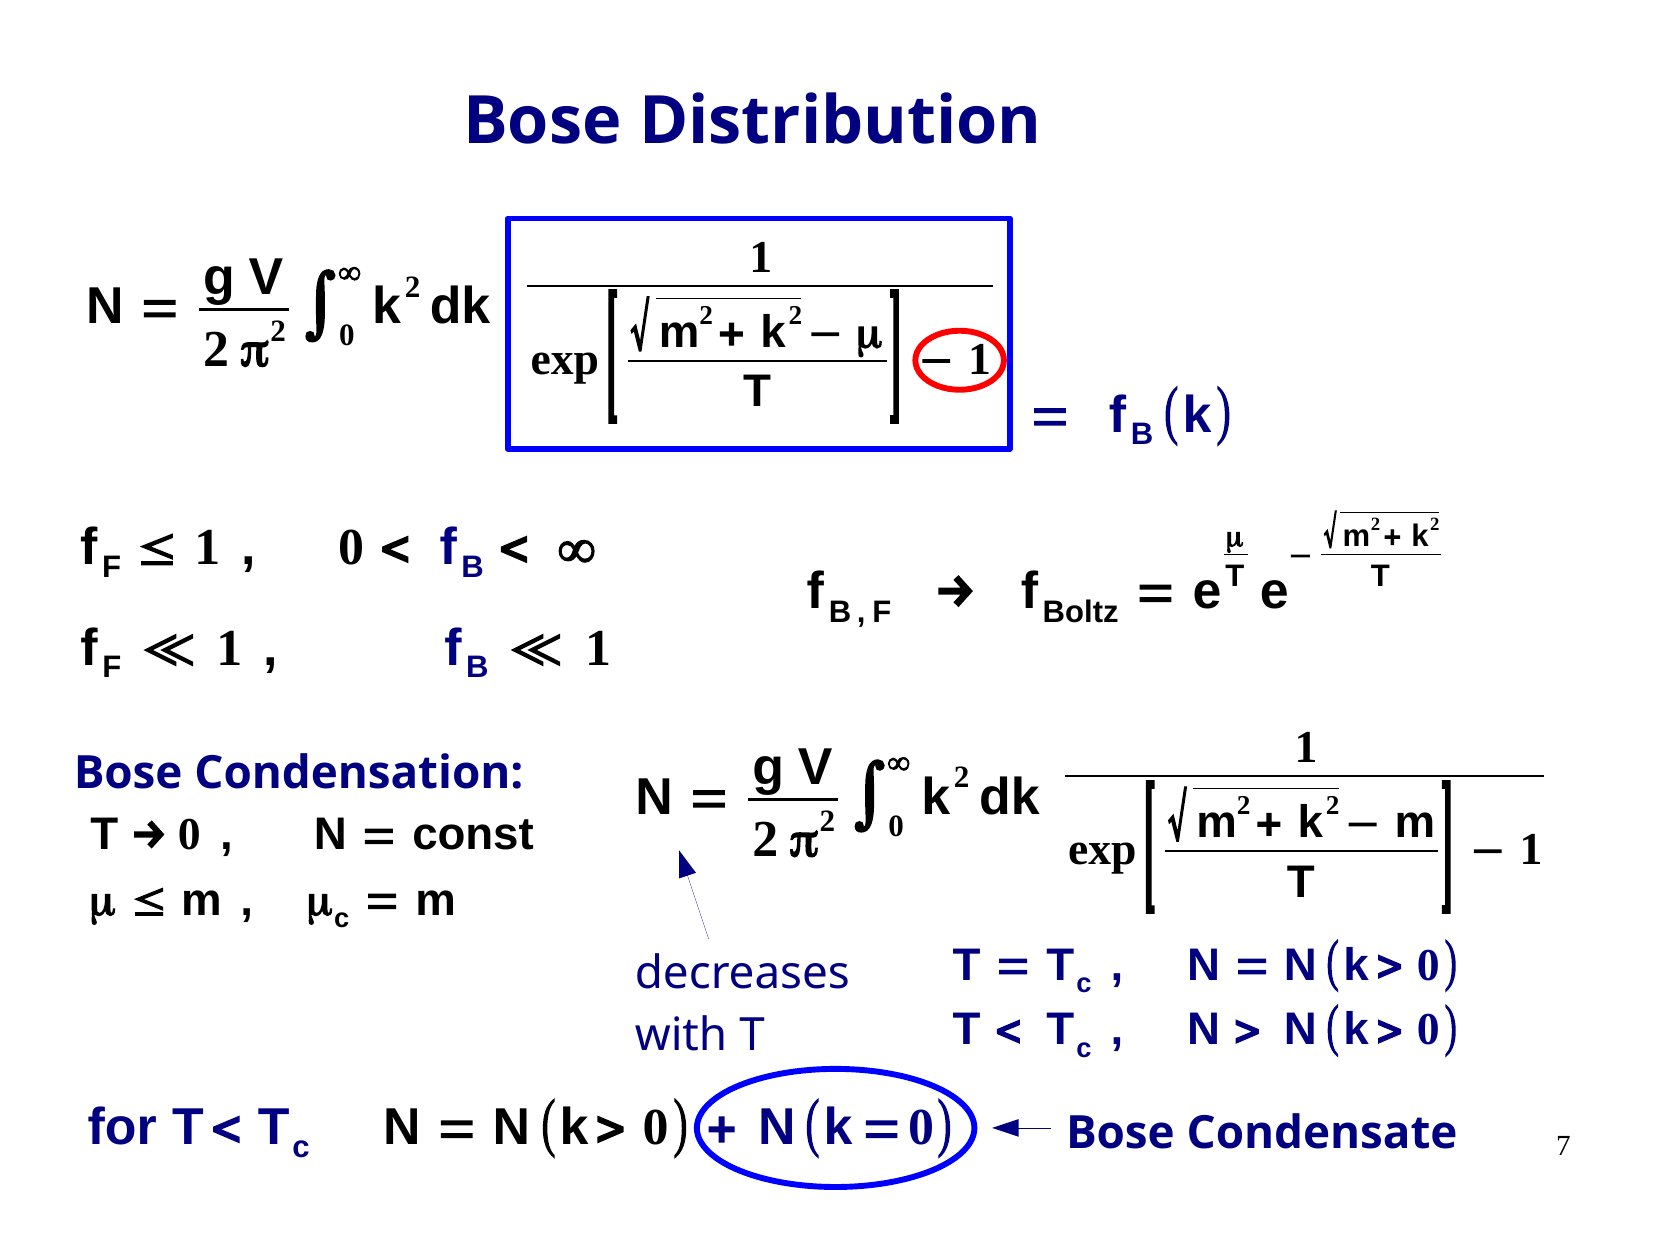

# Bose Distribution
Bose Condensation:
decreases
with T
Bose Condensate
7